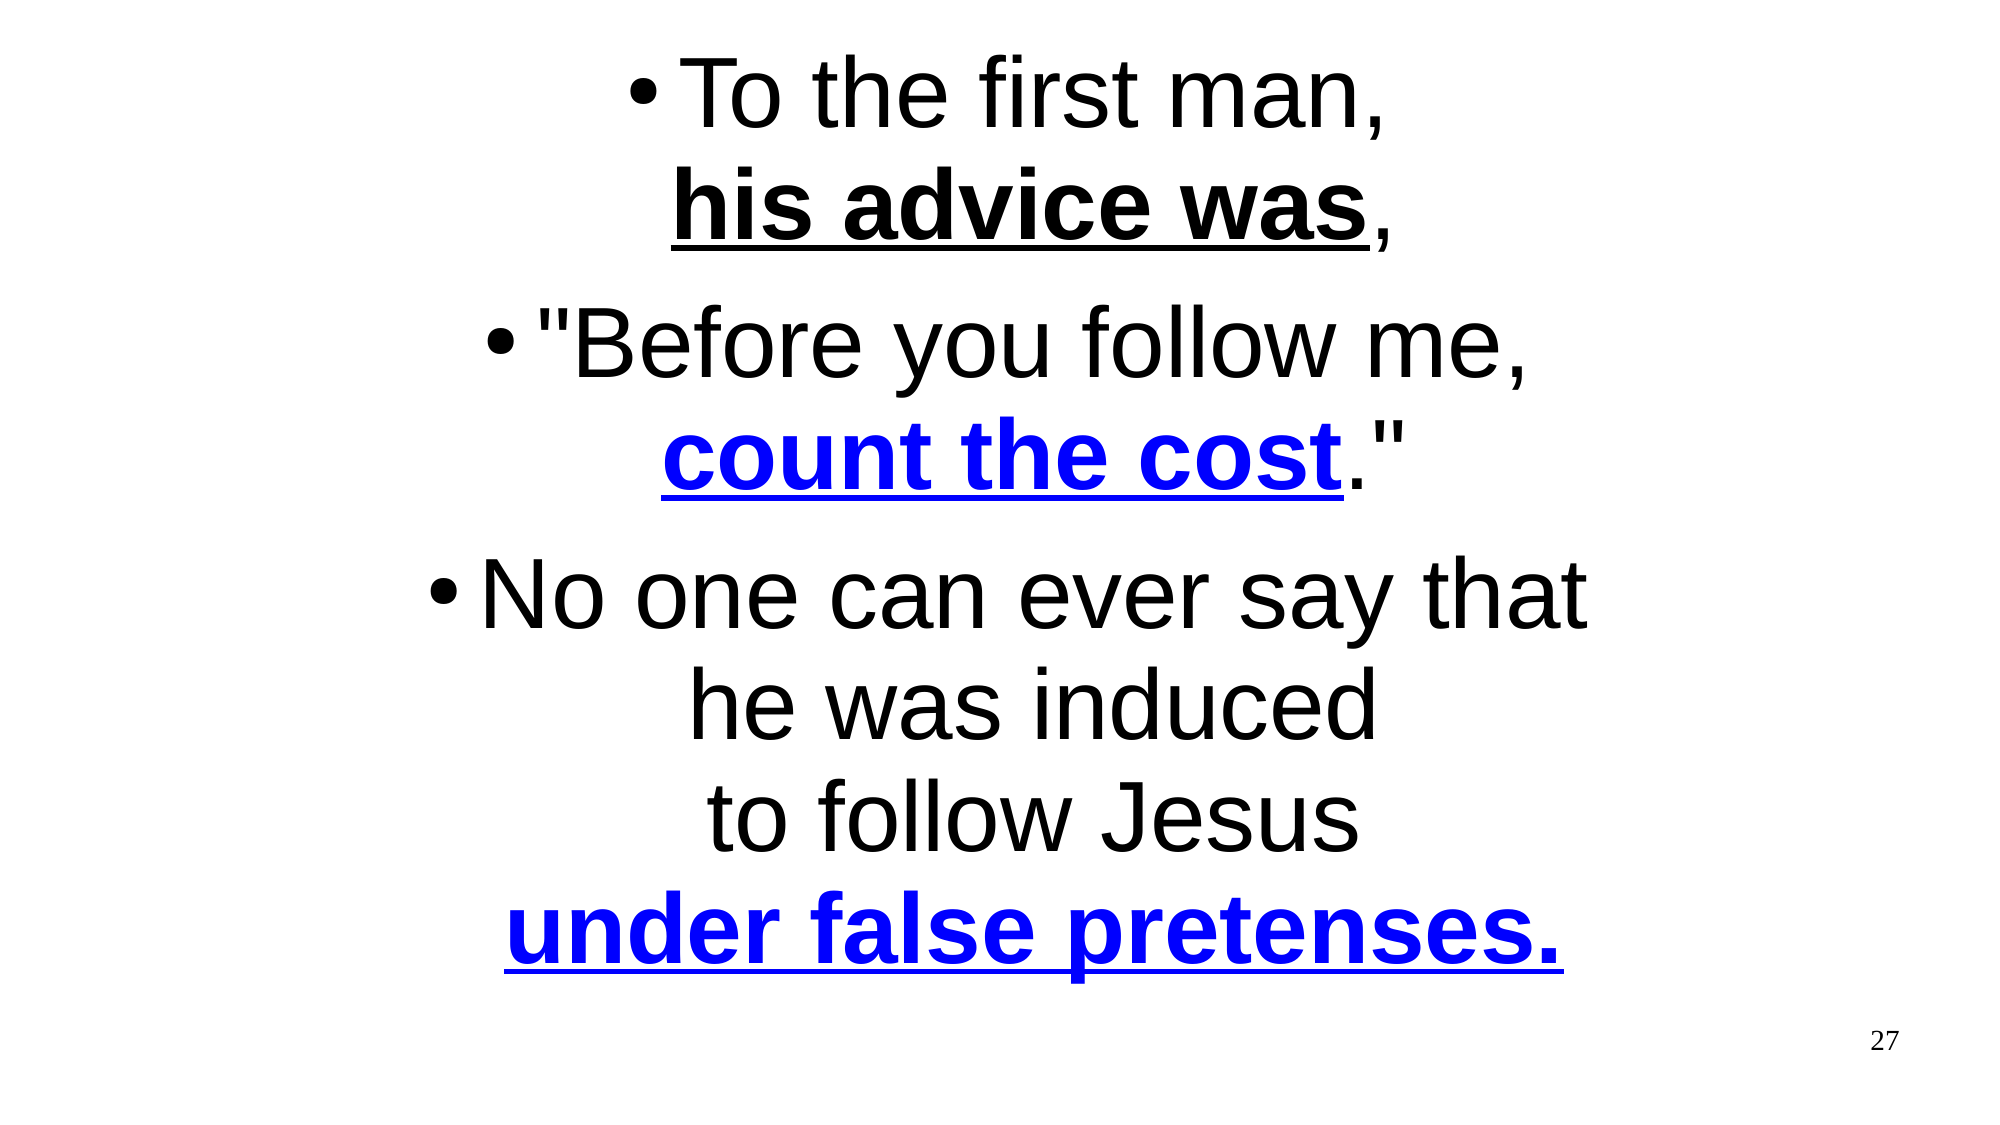

# To the first man, his advice was,
"Before you follow me,
count the cost."
No one can ever say that
he was induced
to follow Jesus
under false pretenses.
27